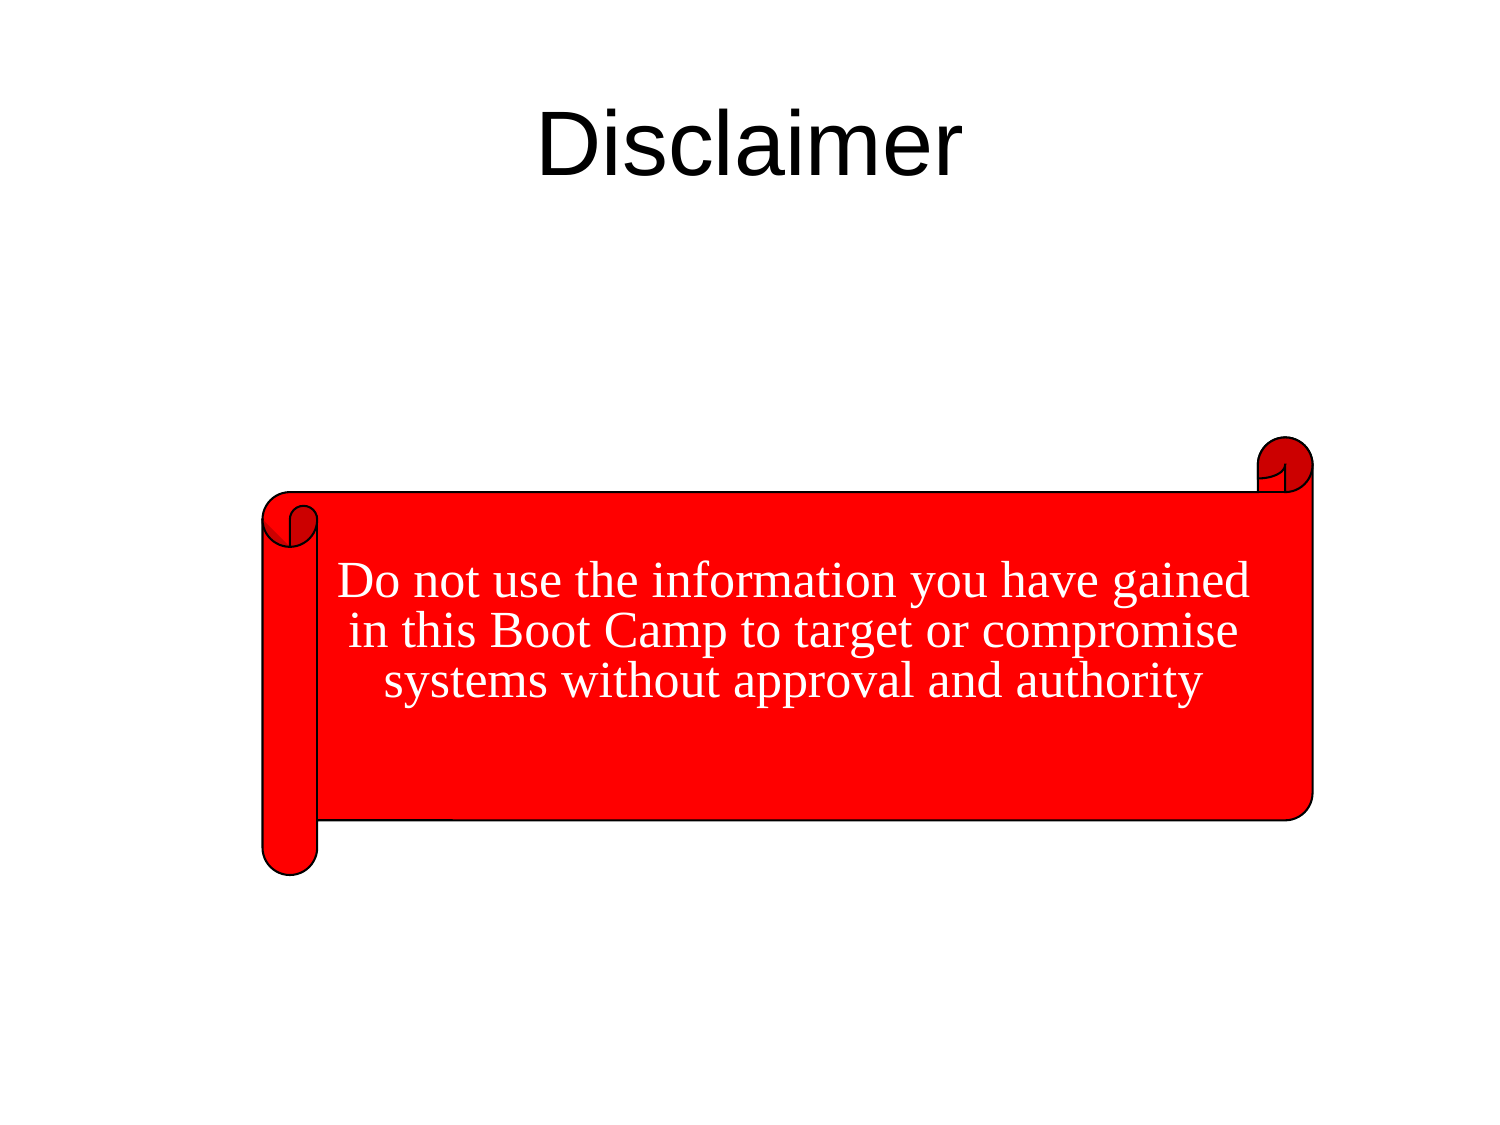

Disclaimer
# Do not use the information you have gained in this Boot Camp to target or compromise systems without approval and authority